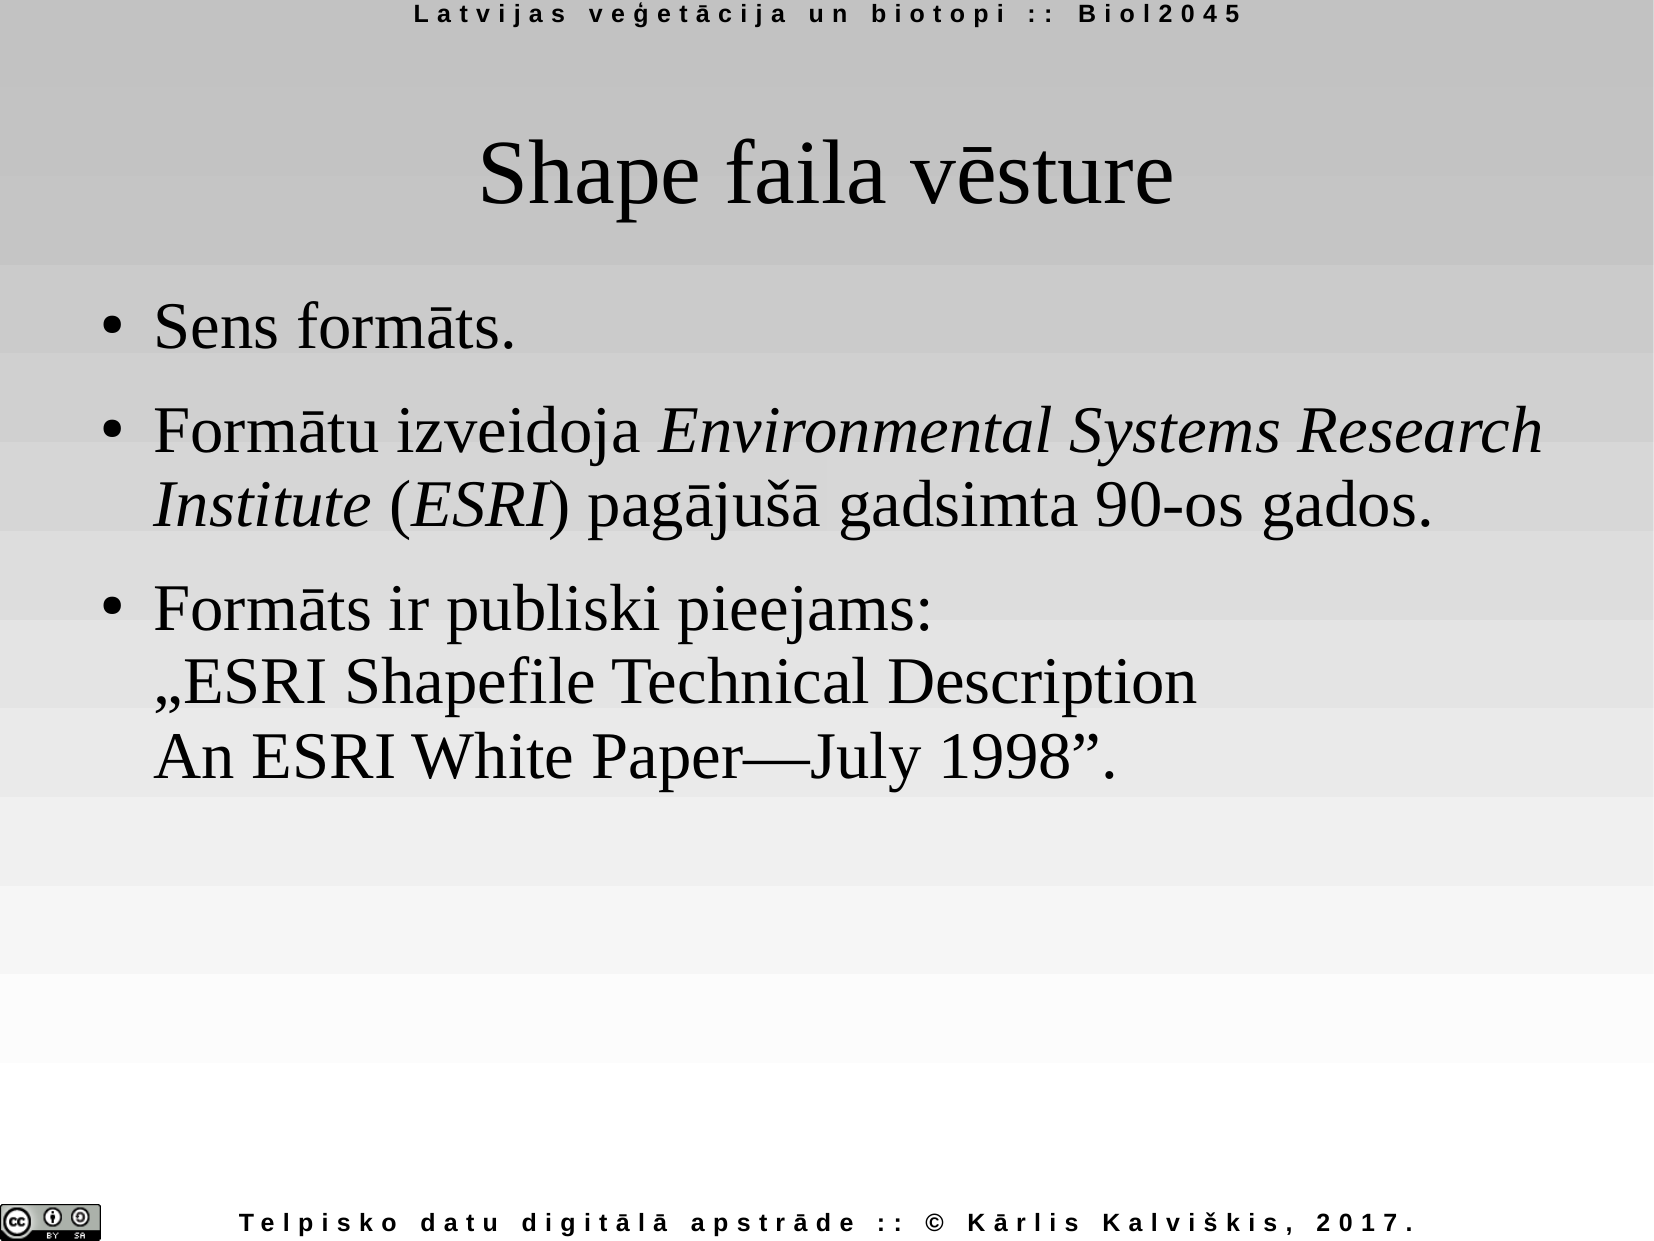

# Shape faila vēsture
Sens formāts.
Formātu izveidoja Environmental Systems Research Institute (ESRI) pagājušā gadsimta 90-os gados.
Formāts ir publiski pieejams:
„ESRI Shapefile Technical Description
An ESRI White Paper—July 1998”.